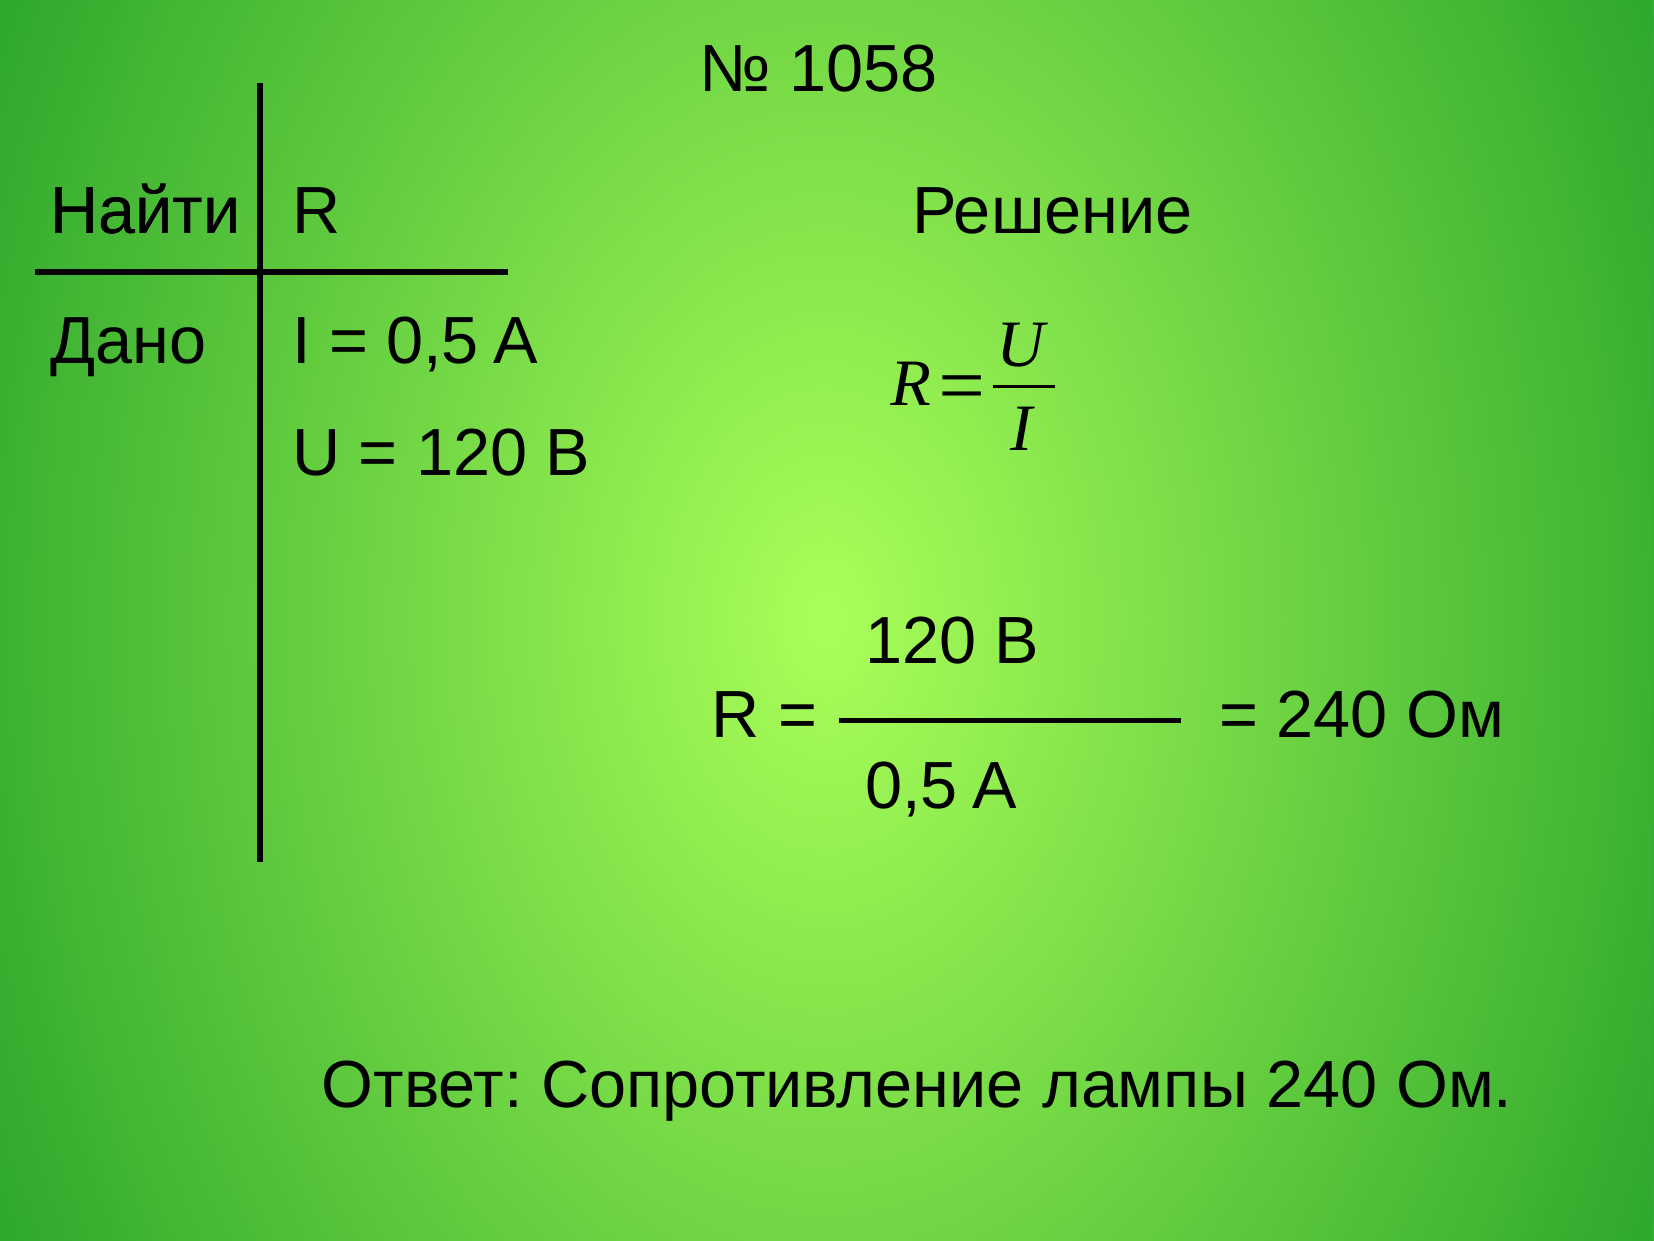

№ 1058
Найти
Найти
R
Решение
Дано
I = 0,5 A
U = 120 В
120 В
R =
= 240 Ом
0,5 A
Ответ: Сопротивление лампы 240 Ом.